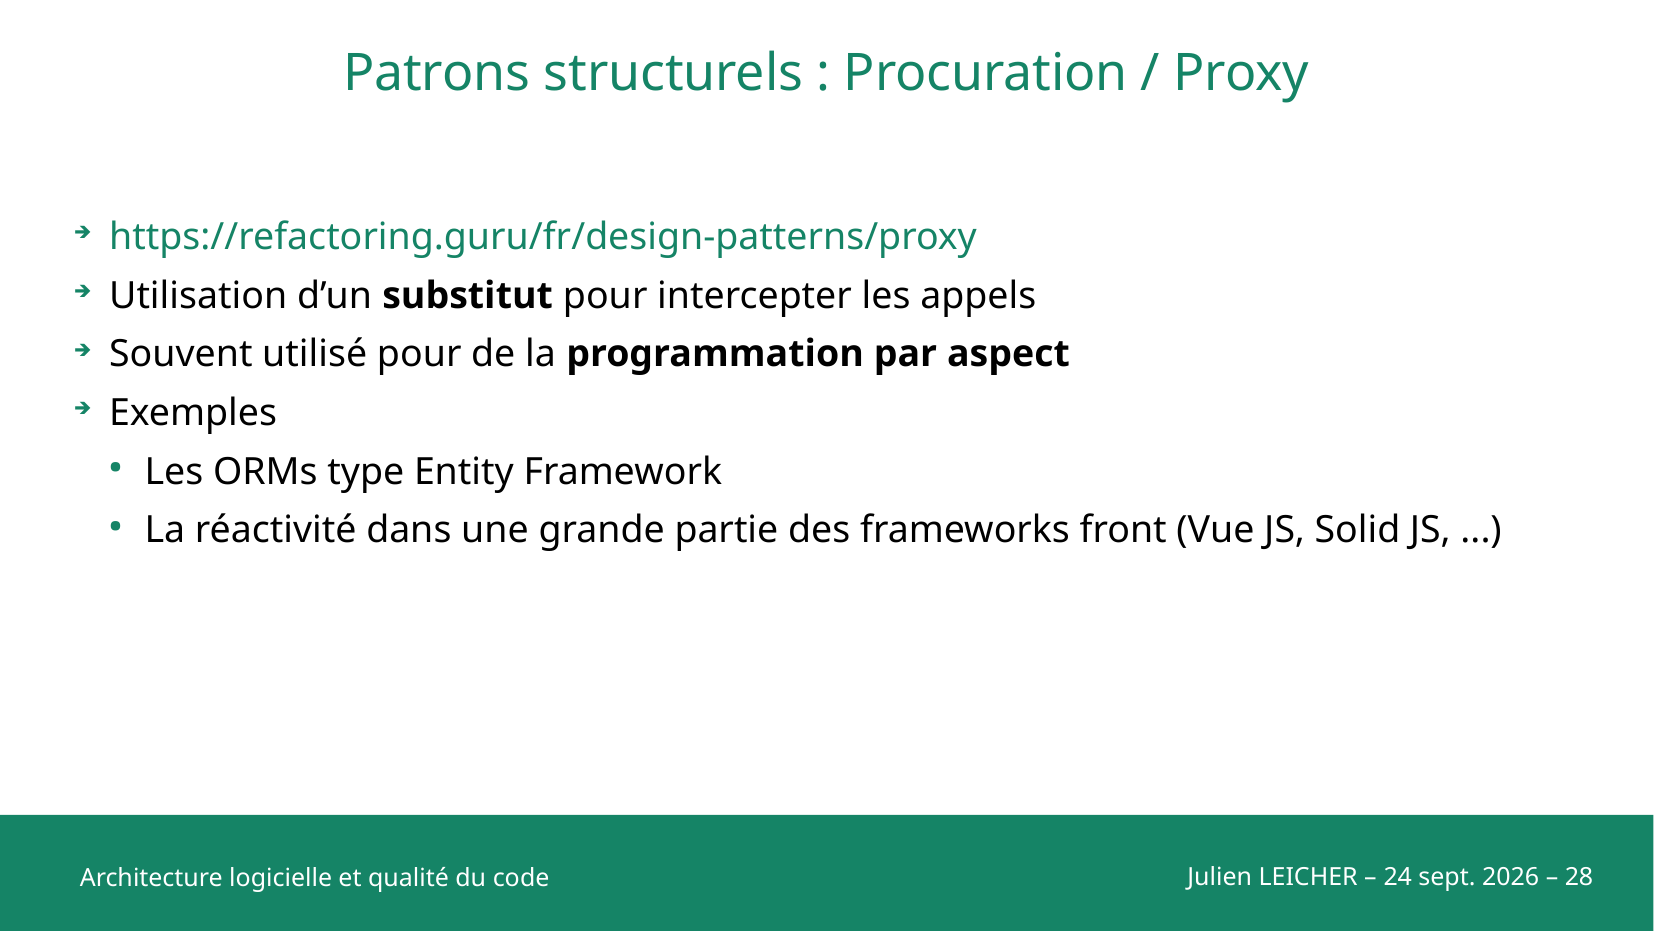

Patrons structurels : Procuration / Proxy
https://refactoring.guru/fr/design-patterns/proxy
Utilisation d’un substitut pour intercepter les appels
Souvent utilisé pour de la programmation par aspect
Exemples
Les ORMs type Entity Framework
La réactivité dans une grande partie des frameworks front (Vue JS, Solid JS, ...)
Julien LEICHER – –
Architecture logicielle et qualité du code